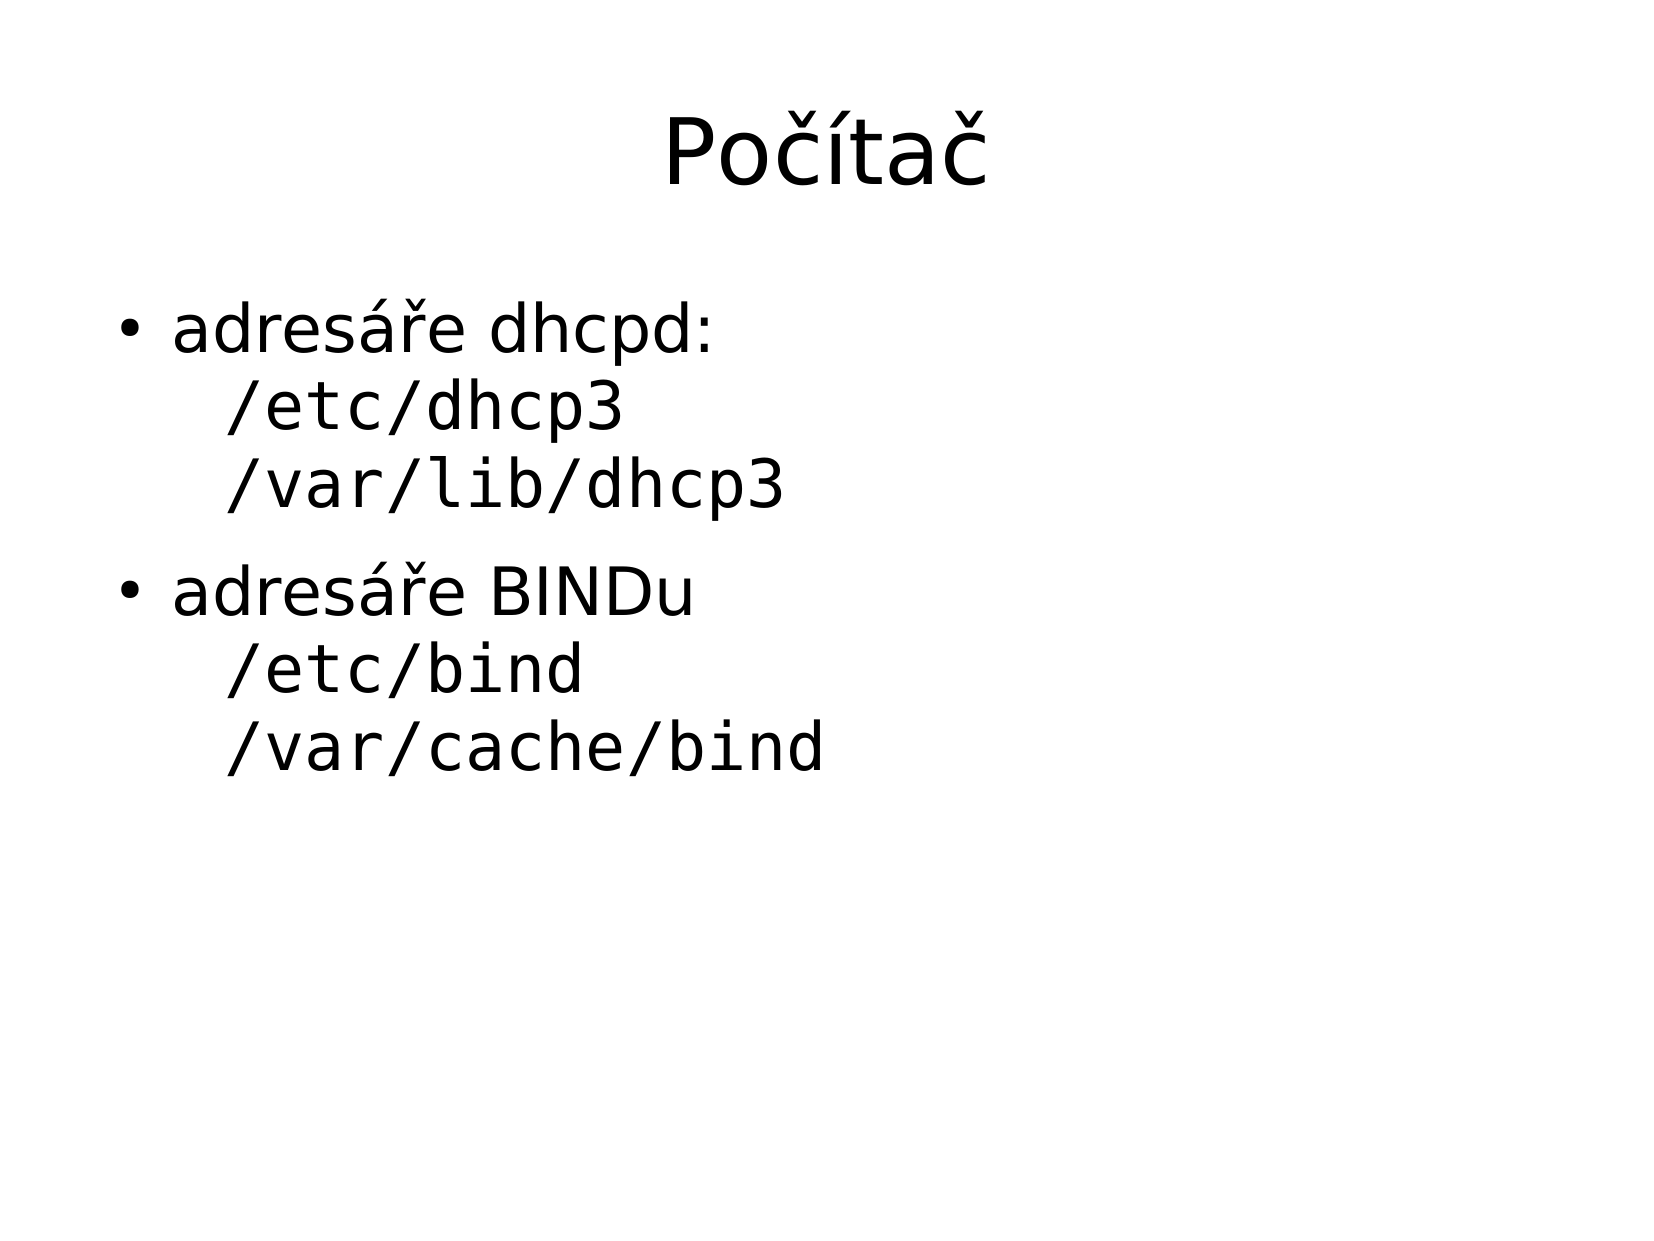

# Počítač
adresáře dhcpd:
/etc/dhcp3
/var/lib/dhcp3
adresáře BINDu
/etc/bind
/var/cache/bind